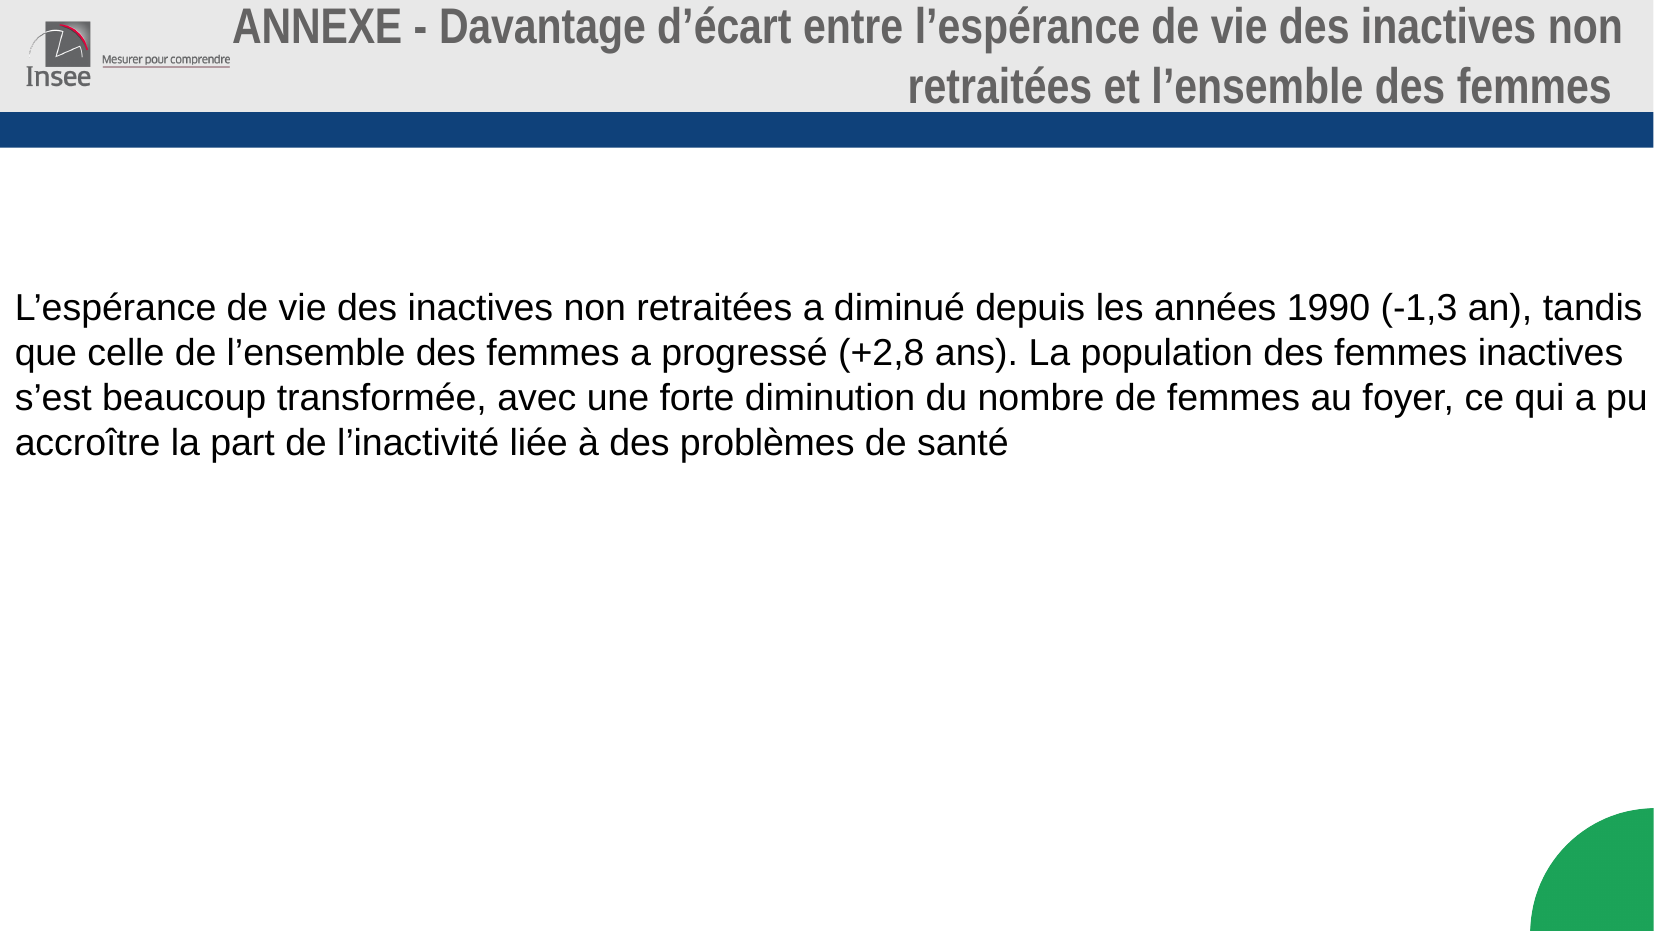

ANNEXE - Davantage d’écart entre l’espérance de vie des inactives non retraitées et l’ensemble des femmes
L’espérance de vie des inactives non retraitées a diminué depuis les années 1990 (-1,3 an), tandis que celle de l’ensemble des femmes a progressé (+2,8 ans). La population des femmes inactives s’est beaucoup transformée, avec une forte diminution du nombre de femmes au foyer, ce qui a pu accroître la part de l’inactivité liée à des problèmes de santé